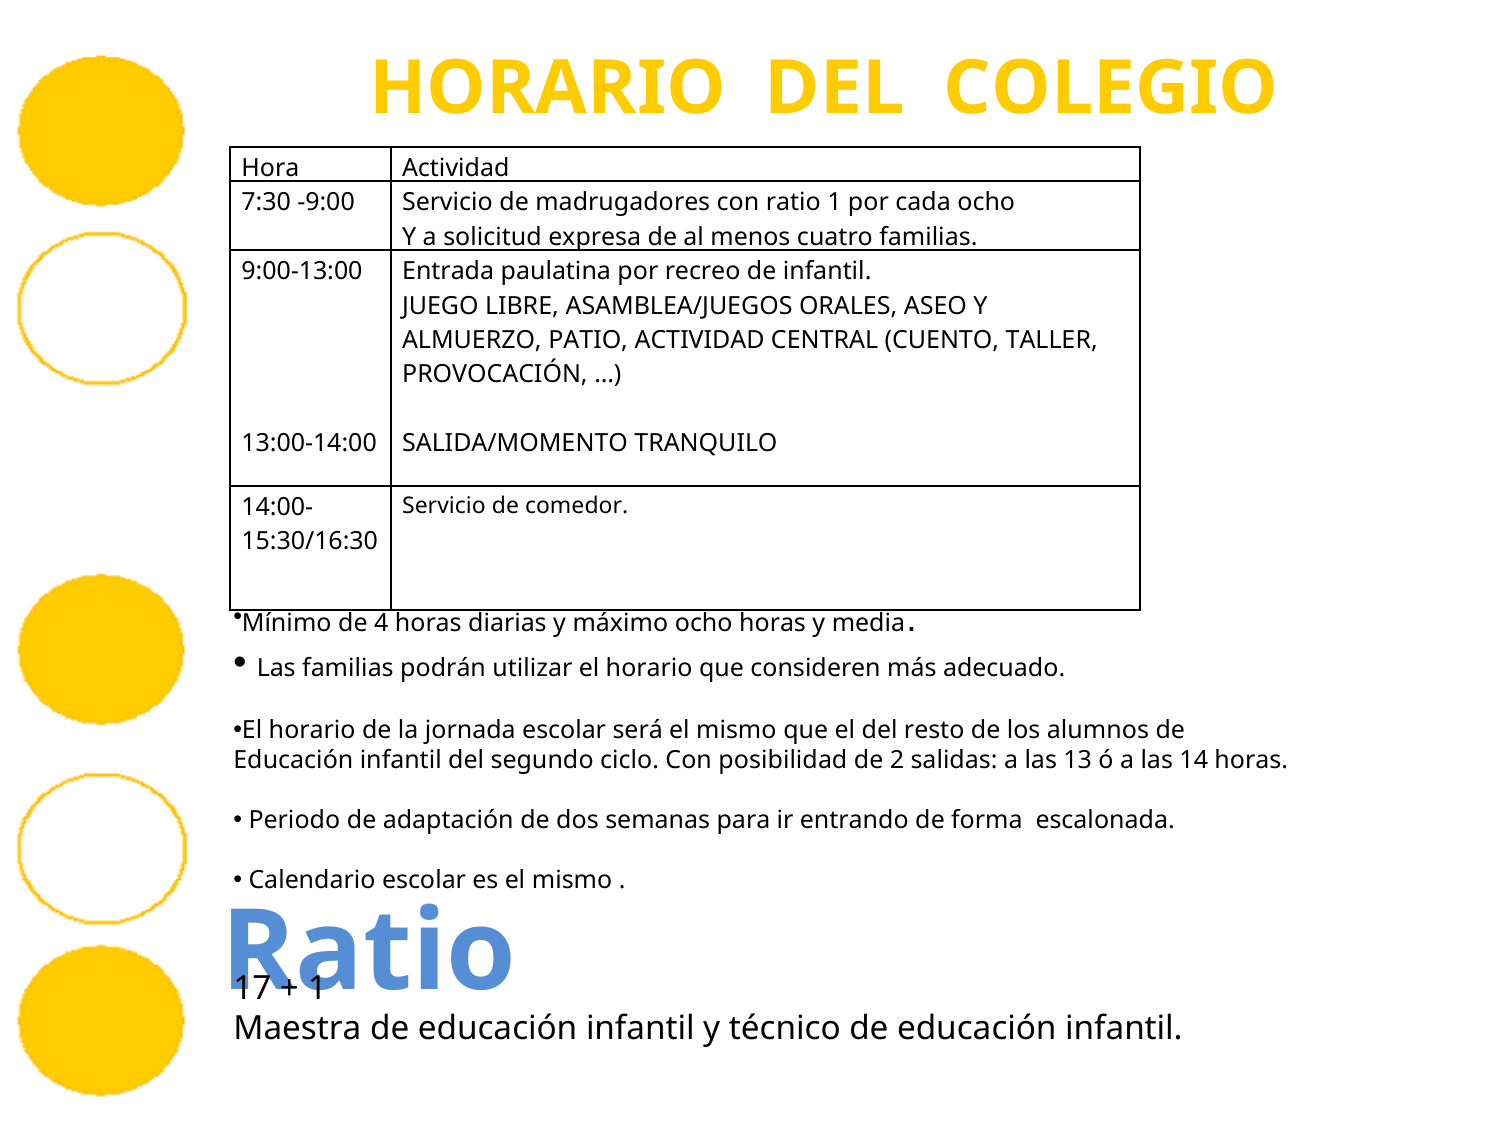

HORARIO DEL COLEGIO
Hora
Actividad
7:30 -9:00
Servicio de madrugadores con ratio 1 por cada ocho
Y a solicitud expresa de al menos cuatro familias.
9:00-13:00
13:00-14:00
Entrada paulatina por recreo de infantil.
JUEGO LIBRE, ASAMBLEA/JUEGOS ORALES, ASEO Y ALMUERZO, PATIO, ACTIVIDAD CENTRAL (CUENTO, TALLER, PROVOCACIÓN, …)
SALIDA/MOMENTO TRANQUILO
14:00- 15:30/16:30
Servicio de comedor.
Mínimo de 4 horas diarias y máximo ocho horas y media.
 Las familias podrán utilizar el horario que consideren más adecuado.
El horario de la jornada escolar será el mismo que el del resto de los alumnos de
Educación infantil del segundo ciclo. Con posibilidad de 2 salidas: a las 13 ó a las 14 horas.
 Periodo de adaptación de dos semanas para ir entrando de forma escalonada.
 Calendario escolar es el mismo .
Ratio
17 + 1
Maestra de educación infantil y técnico de educación infantil.